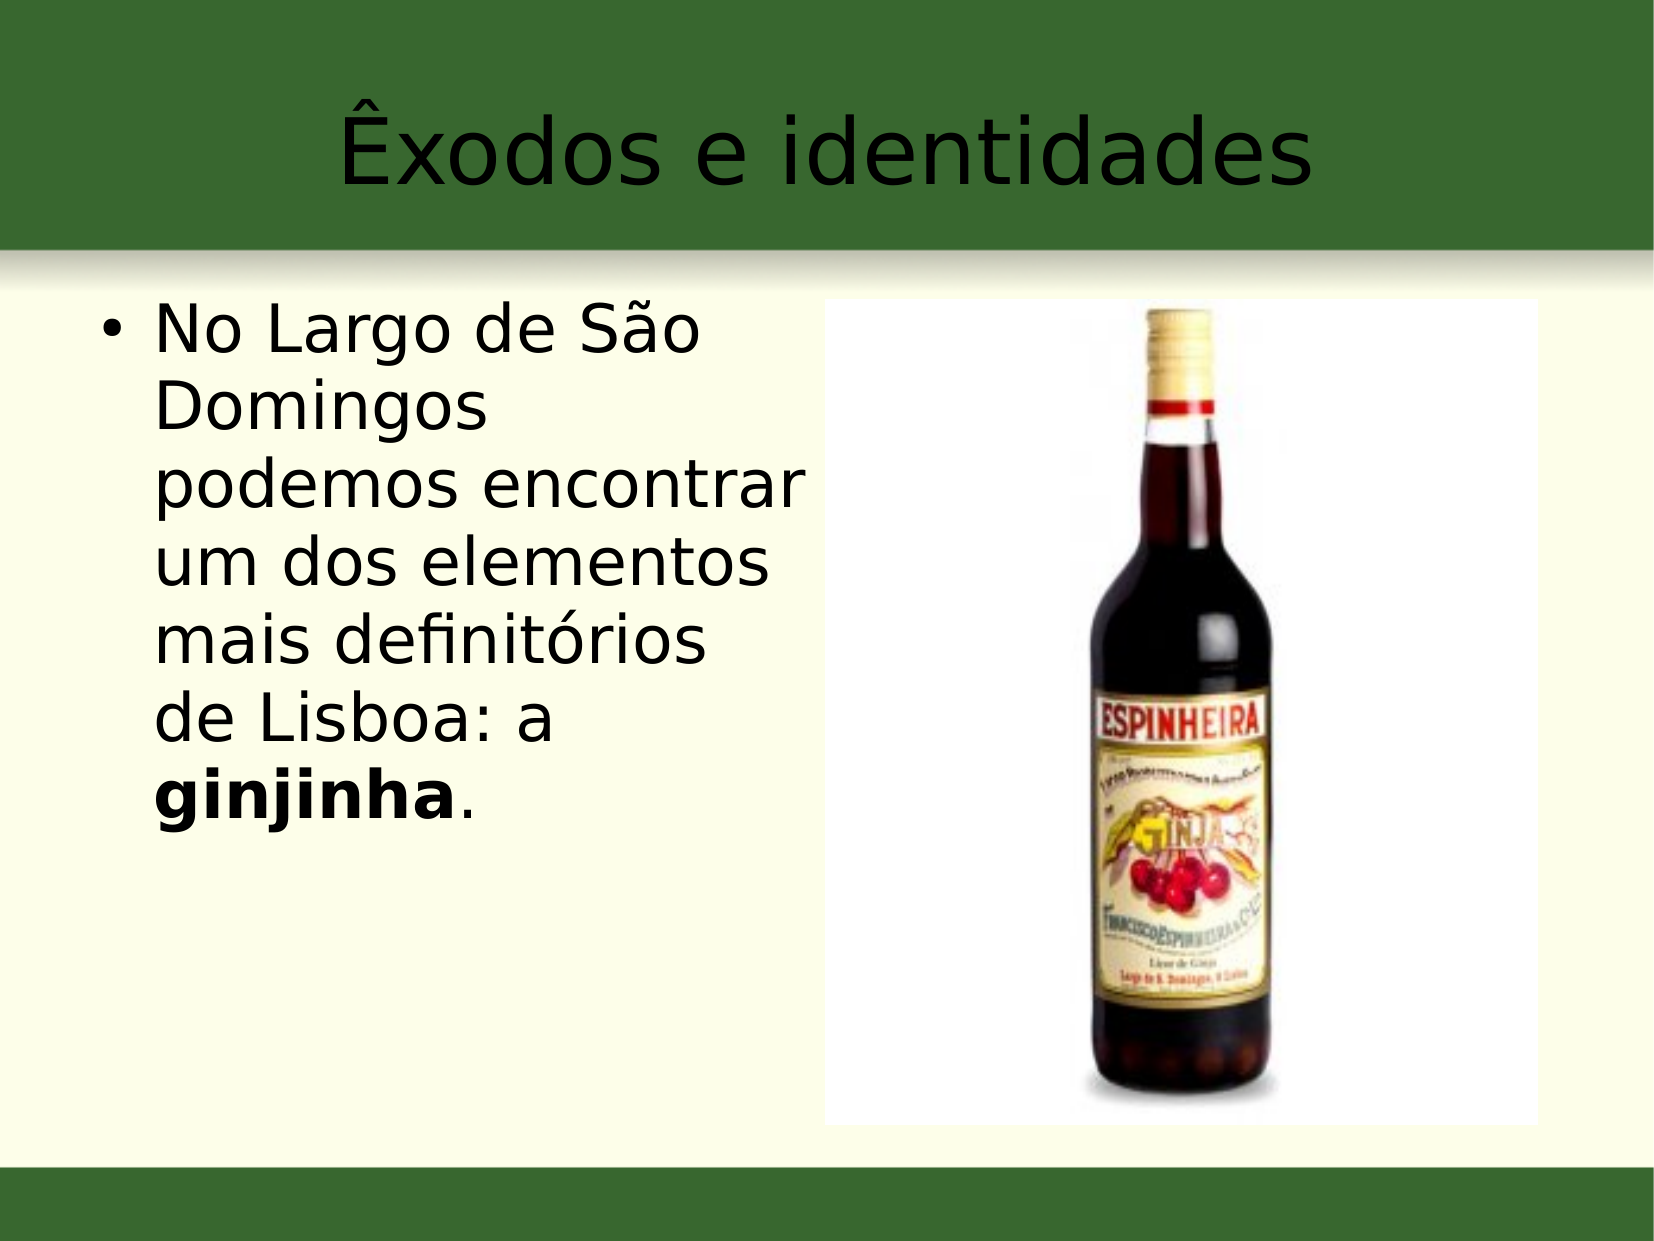

# Êxodos e identidades
No Largo de São Domingos podemos encontrar um dos elementos mais definitórios de Lisboa: a ginjinha.